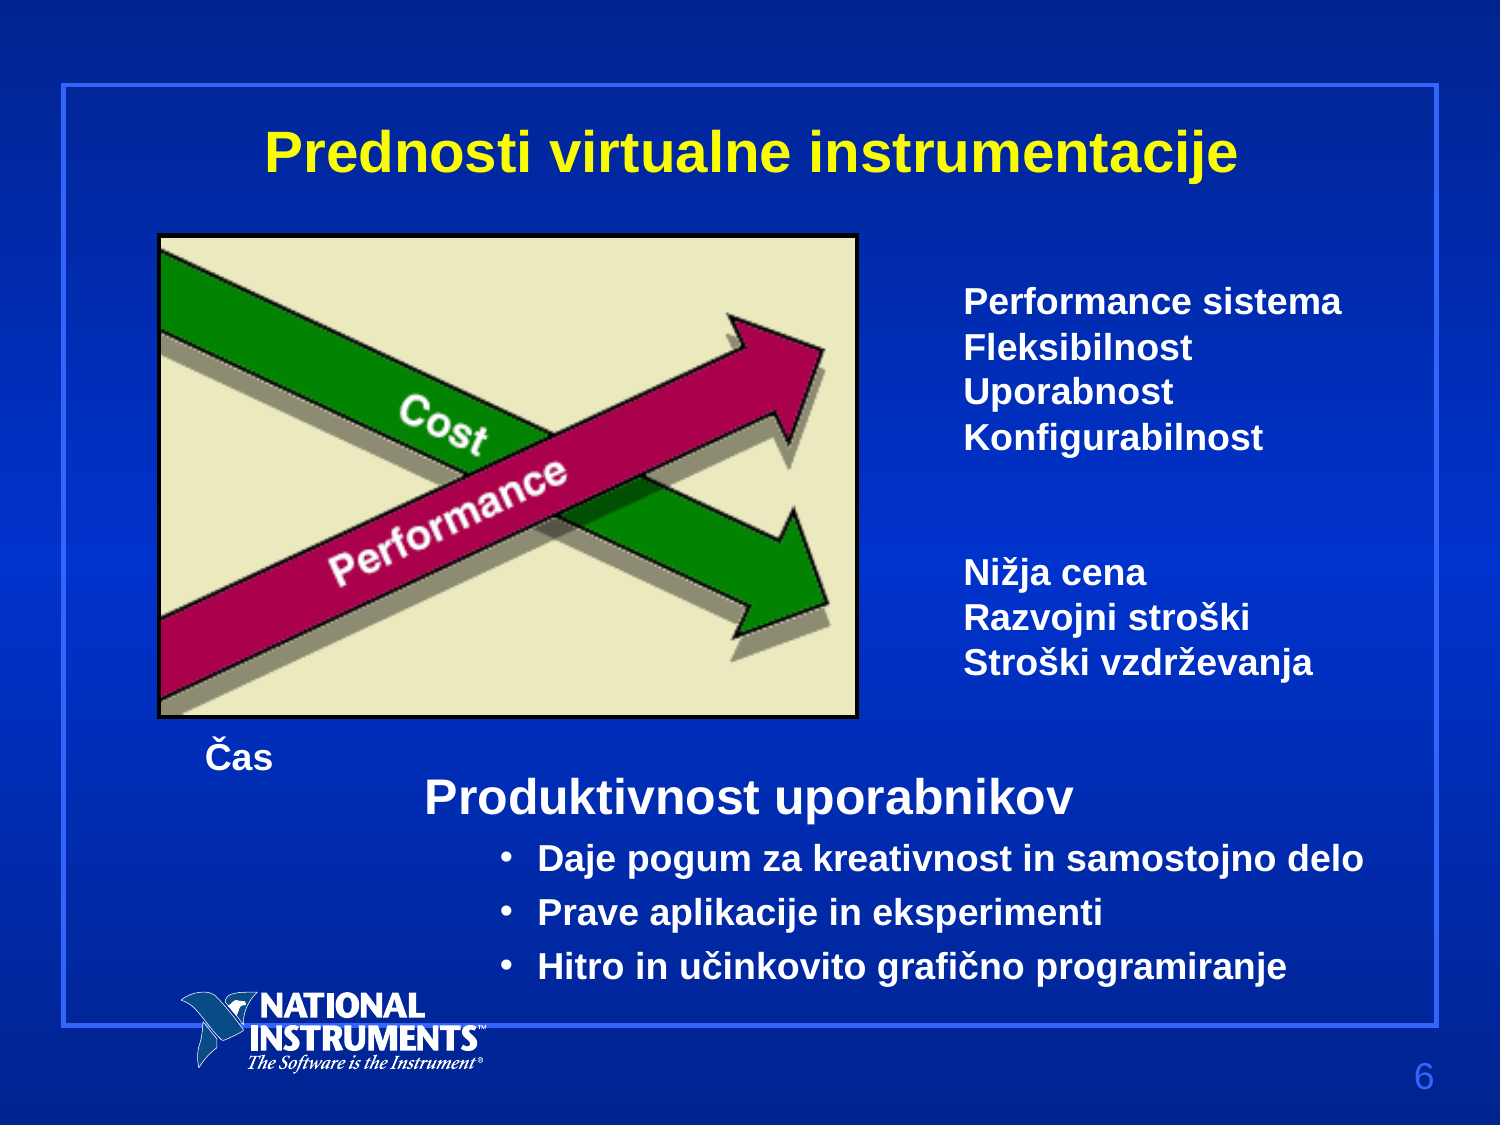

# Prednosti virtualne instrumentacije
Performance sistema
Fleksibilnost
Uporabnost
Konfigurabilnost
Nižja cena
Razvojni stroški
Stroški vzdrževanja
Čas
Produktivnost uporabnikov
Daje pogum za kreativnost in samostojno delo
Prave aplikacije in eksperimenti
Hitro in učinkovito grafično programiranje